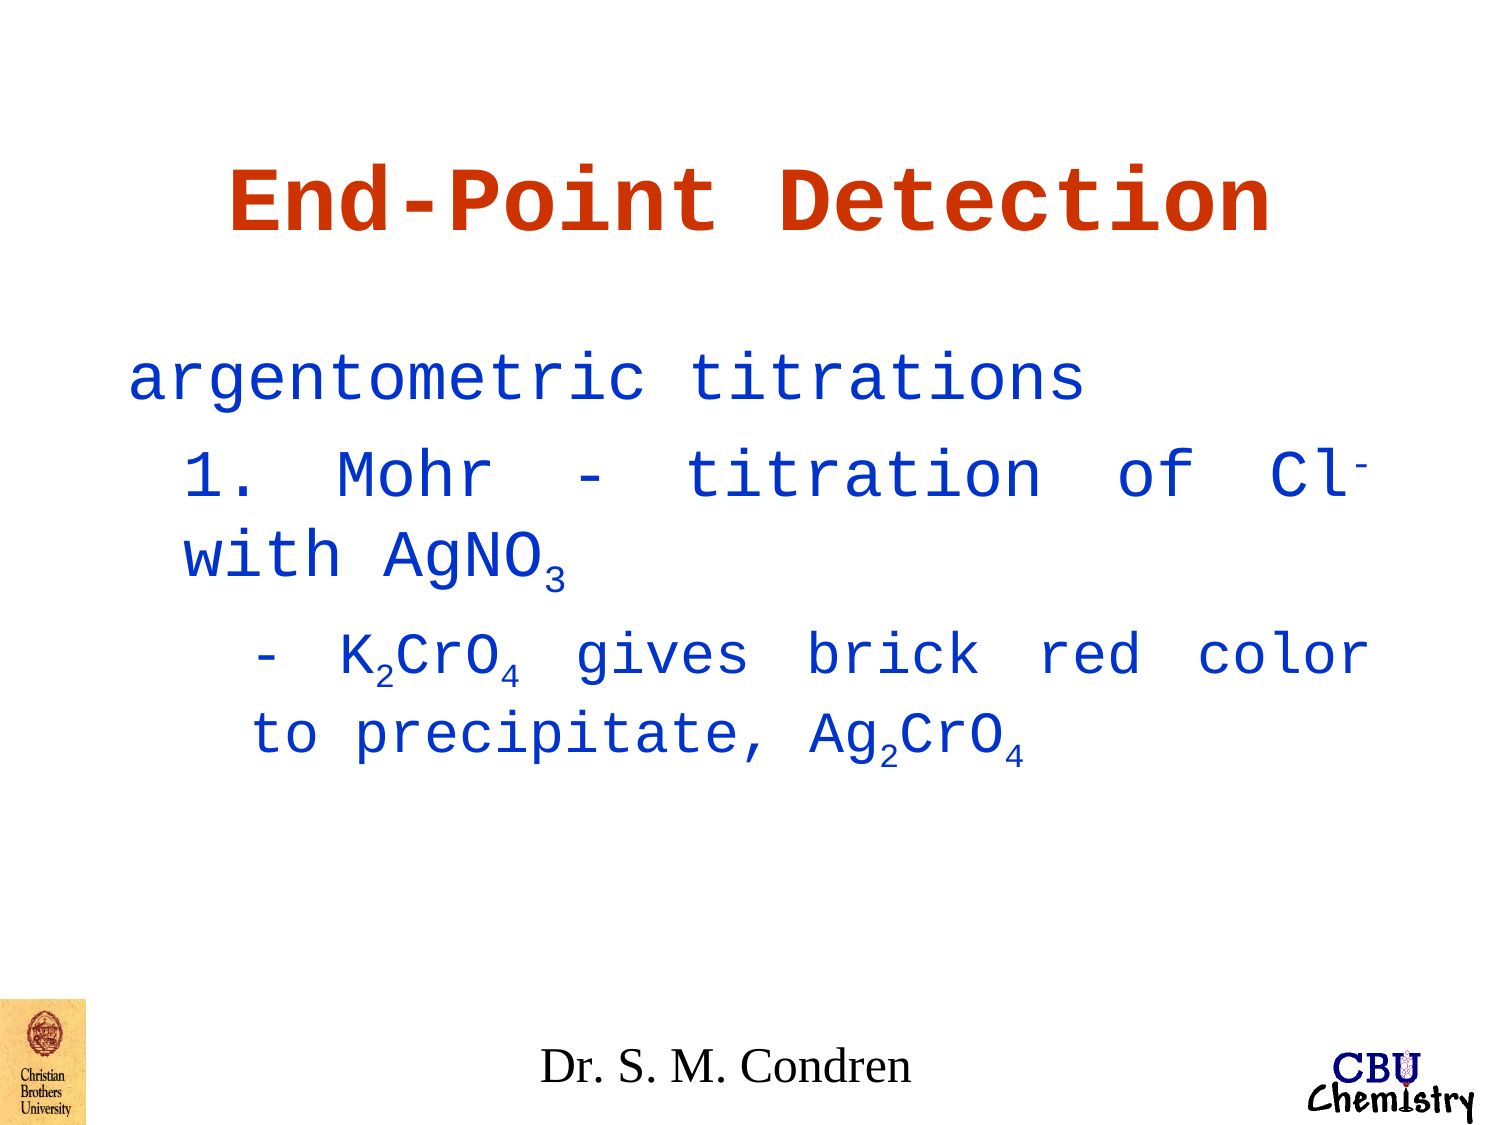

# End-Point Detection
argentometric titrations
	1. Mohr - titration of Cl- with AgNO3
	- K2CrO4 gives brick red color to precipitate, Ag2CrO4